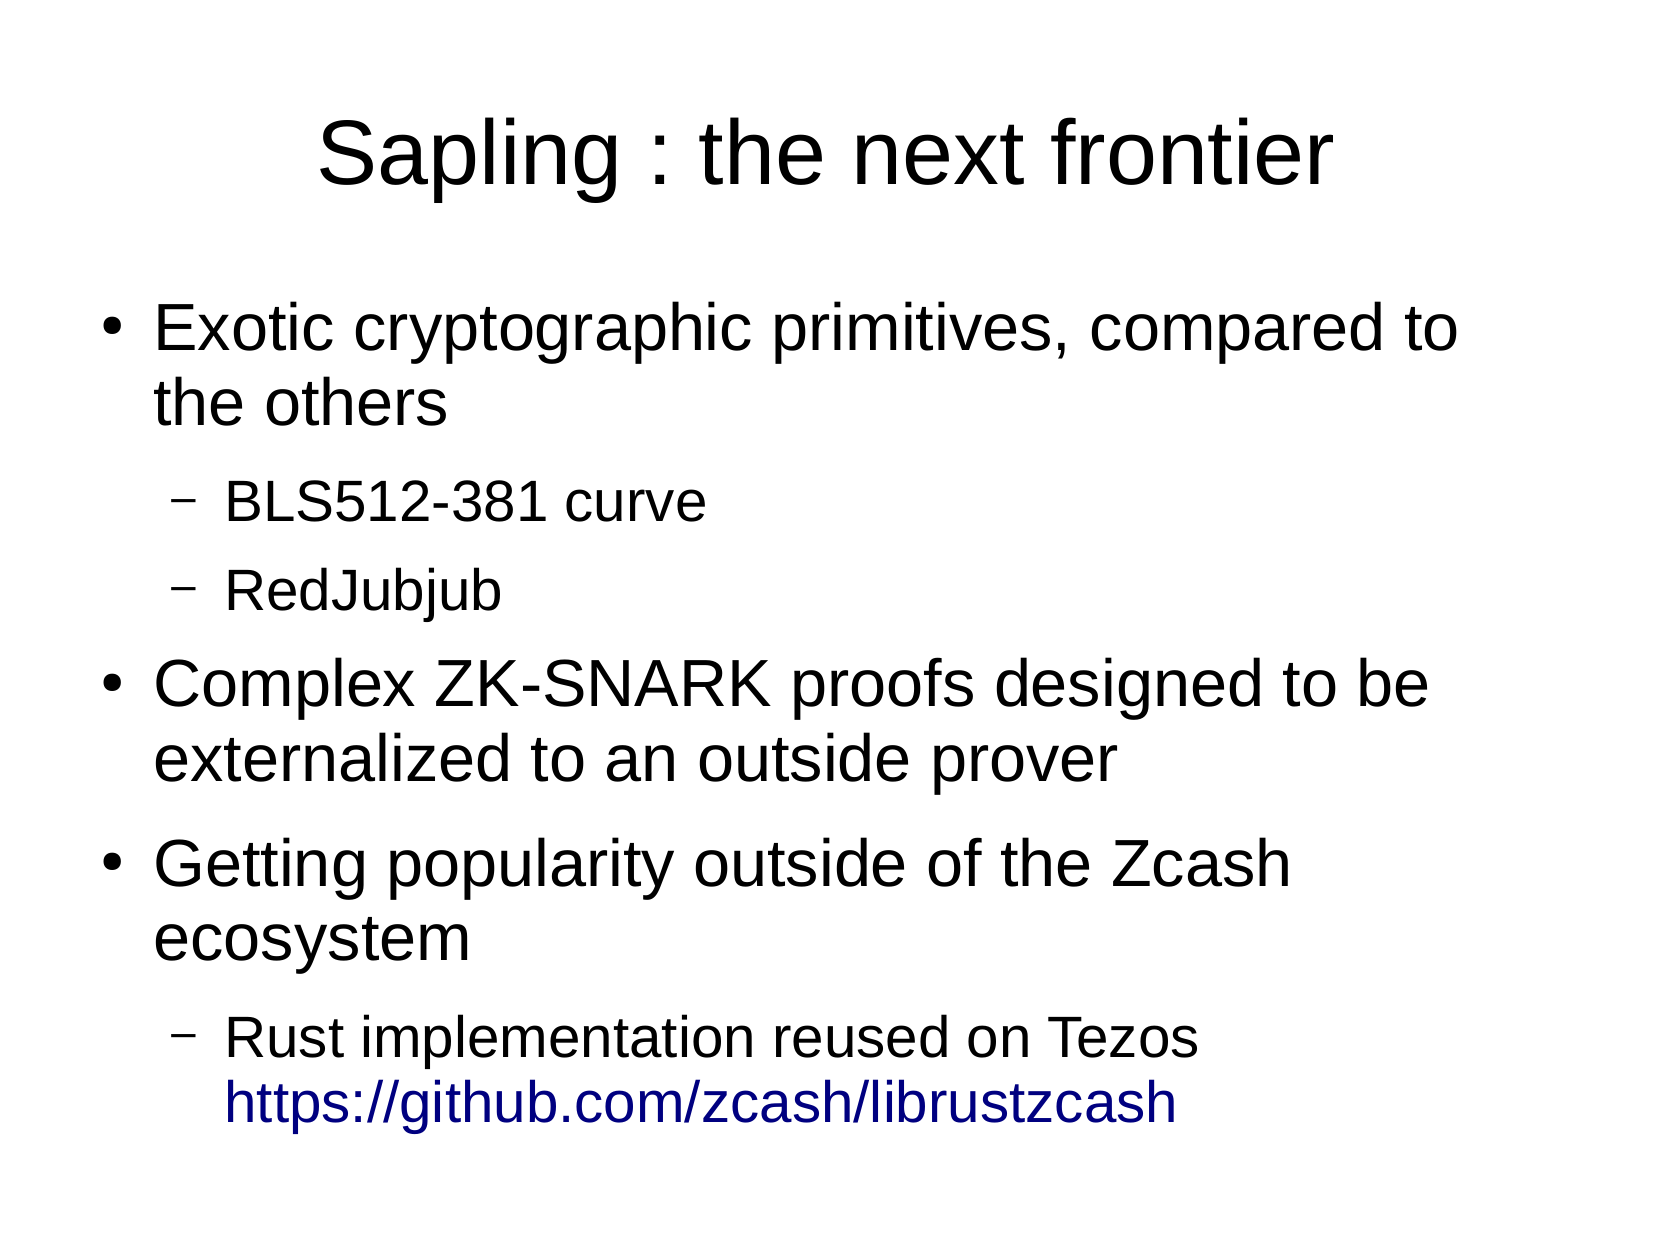

# Sapling : the next frontier
Exotic cryptographic primitives, compared to the others
BLS512-381 curve
RedJubjub
Complex ZK-SNARK proofs designed to be externalized to an outside prover
Getting popularity outside of the Zcash ecosystem
Rust implementation reused on Tezos https://github.com/zcash/librustzcash